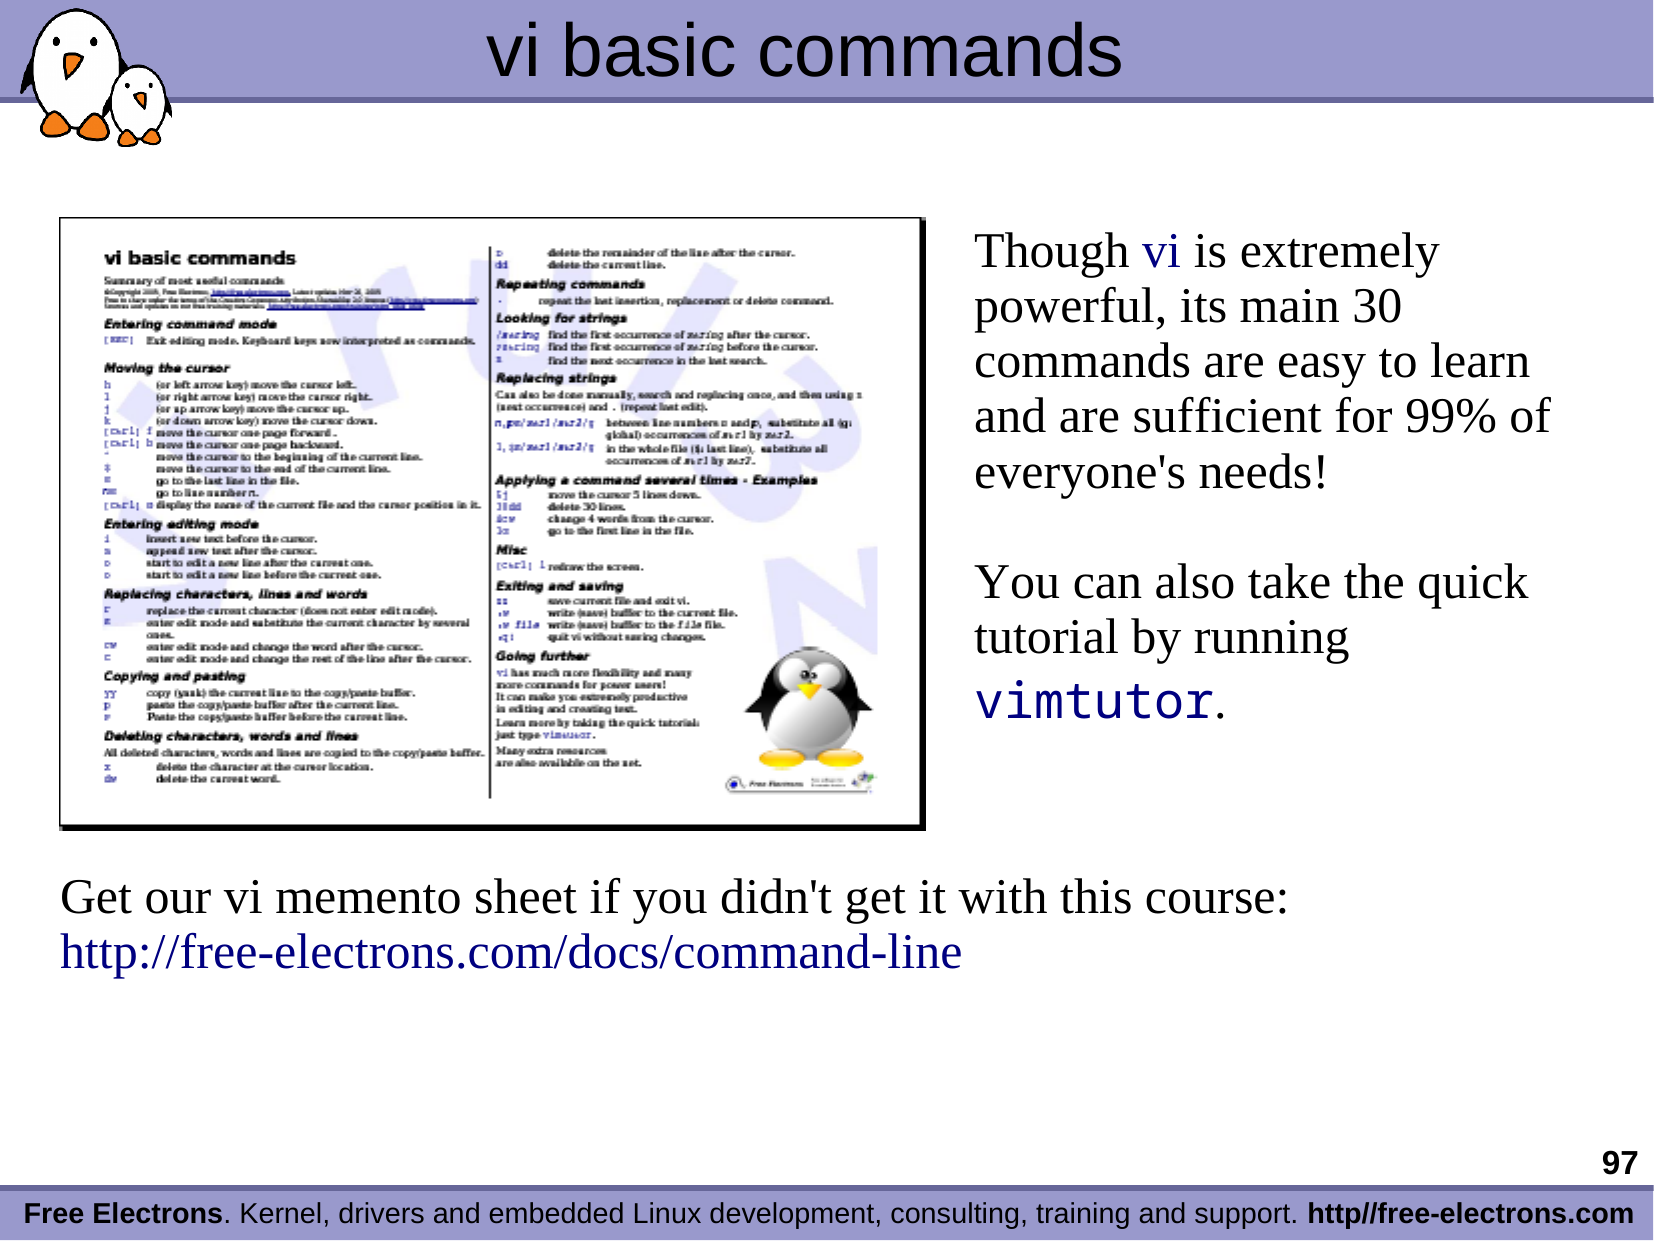

# vi basic commands
Though vi is extremely powerful, its main 30 commands are easy to learn and are sufficient for 99% of everyone's needs!
You can also take the quick tutorial by running vimtutor.
Get our vi memento sheet if you didn't get it with this course:
http://free-electrons.com/docs/command-line